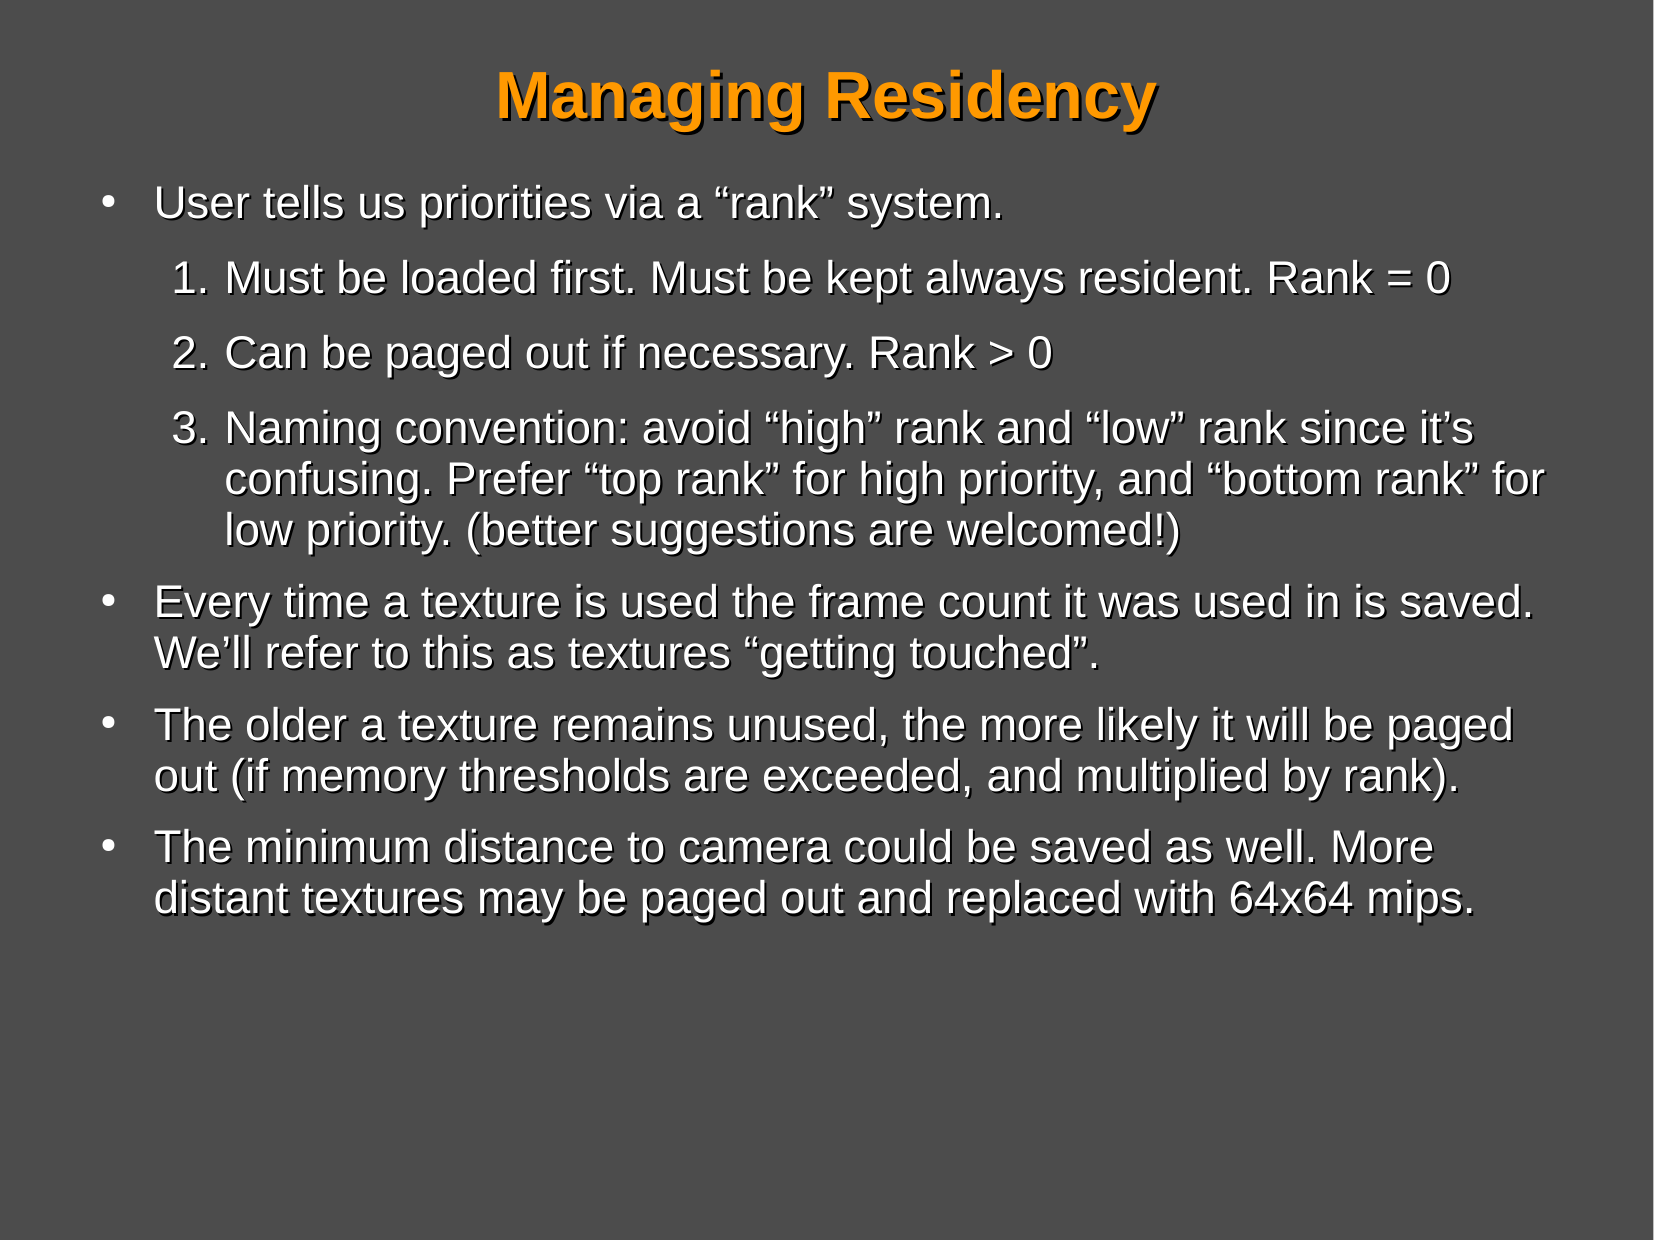

# Managing Residency
User tells us priorities via a “rank” system.
Must be loaded first. Must be kept always resident. Rank = 0
Can be paged out if necessary. Rank > 0
Naming convention: avoid “high” rank and “low” rank since it’s confusing. Prefer “top rank” for high priority, and “bottom rank” for low priority. (better suggestions are welcomed!)
Every time a texture is used the frame count it was used in is saved. We’ll refer to this as textures “getting touched”.
The older a texture remains unused, the more likely it will be paged out (if memory thresholds are exceeded, and multiplied by rank).
The minimum distance to camera could be saved as well. More distant textures may be paged out and replaced with 64x64 mips.